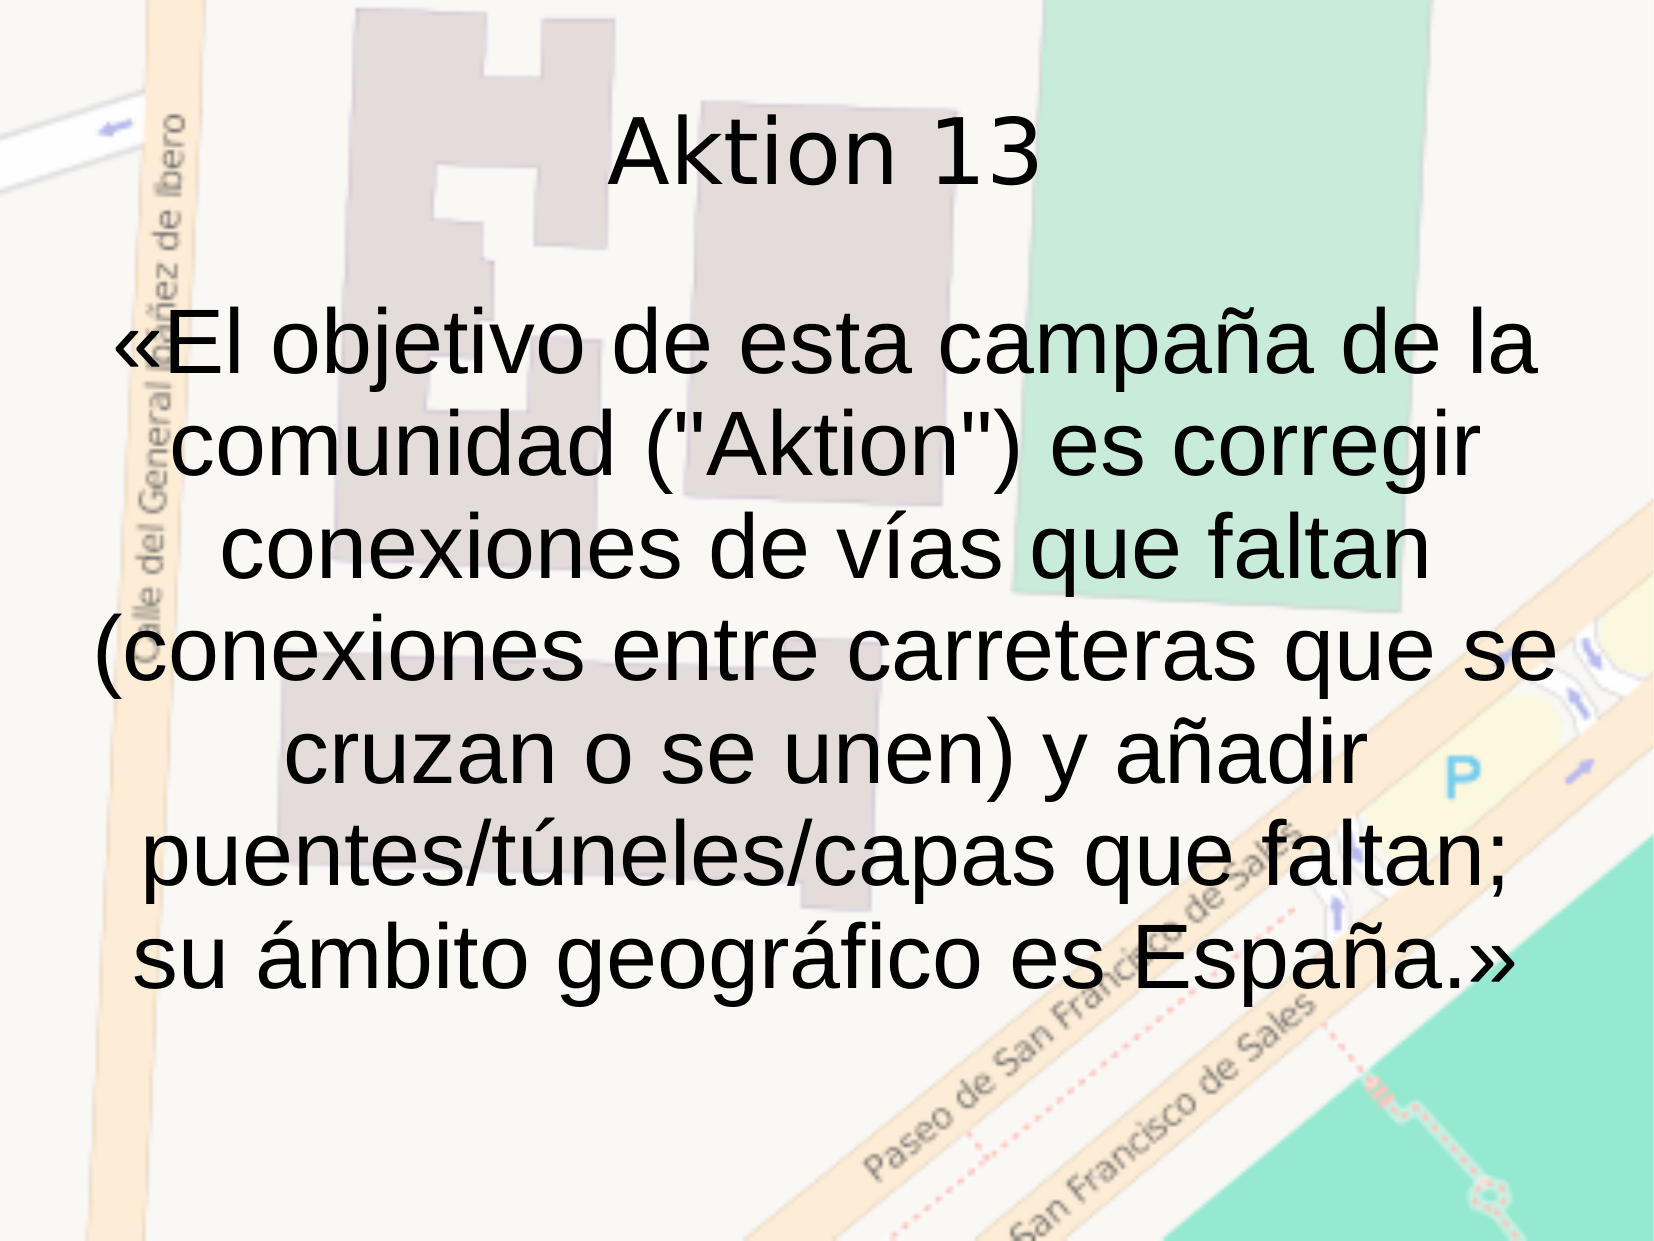

# Aktion 13
«El objetivo de esta campaña de la comunidad ("Aktion") es corregir conexiones de vías que faltan (conexiones entre carreteras que se cruzan o se unen) y añadir puentes/túneles/capas que faltan; su ámbito geográfico es España.»